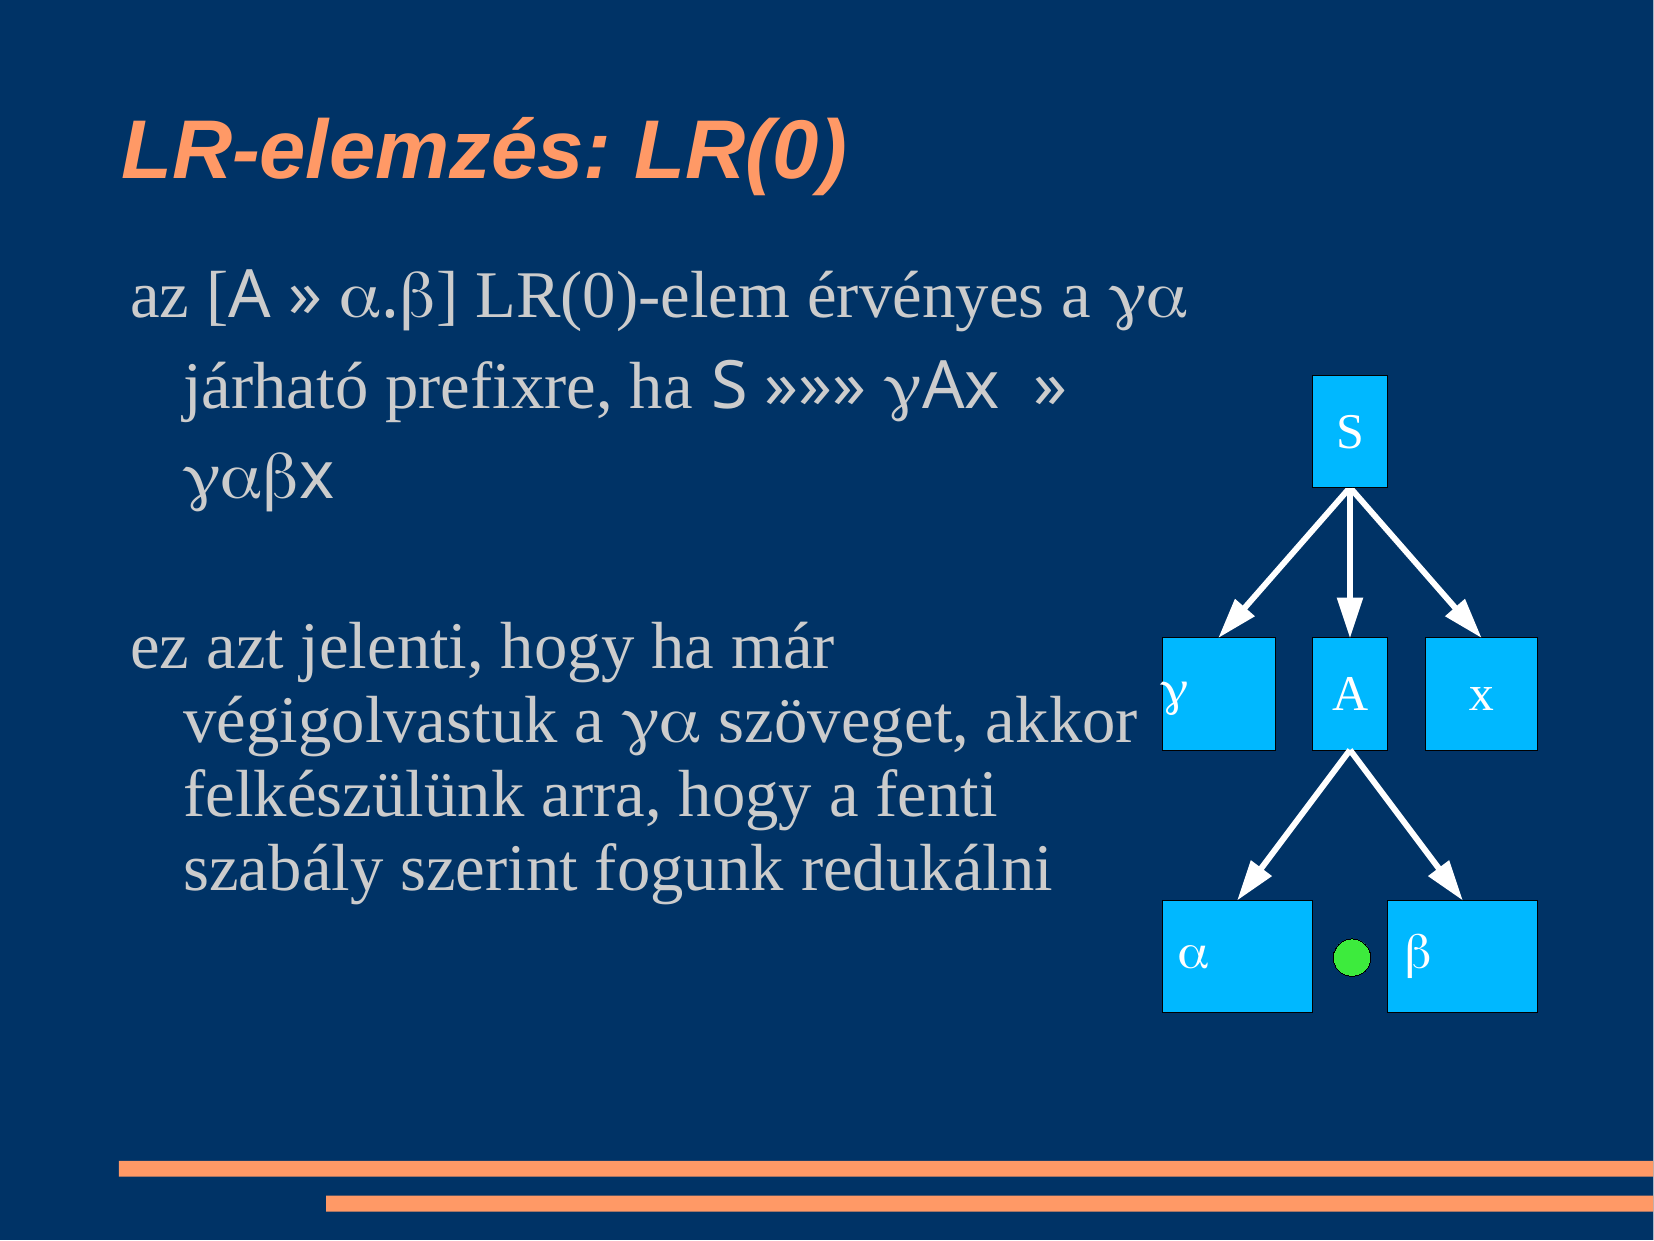

# LR-elemzés: LR(0)
az [A » a.b] LR(0)-elem érvényes a ga járható prefixre, ha S »»» gAx » gabx
ez azt jelenti, hogy ha már végigolvastuk a ga szöveget, akkor felkészülünk arra, hogy a fenti szabály szerint fogunk redukálni
S
g
A
x
a
b